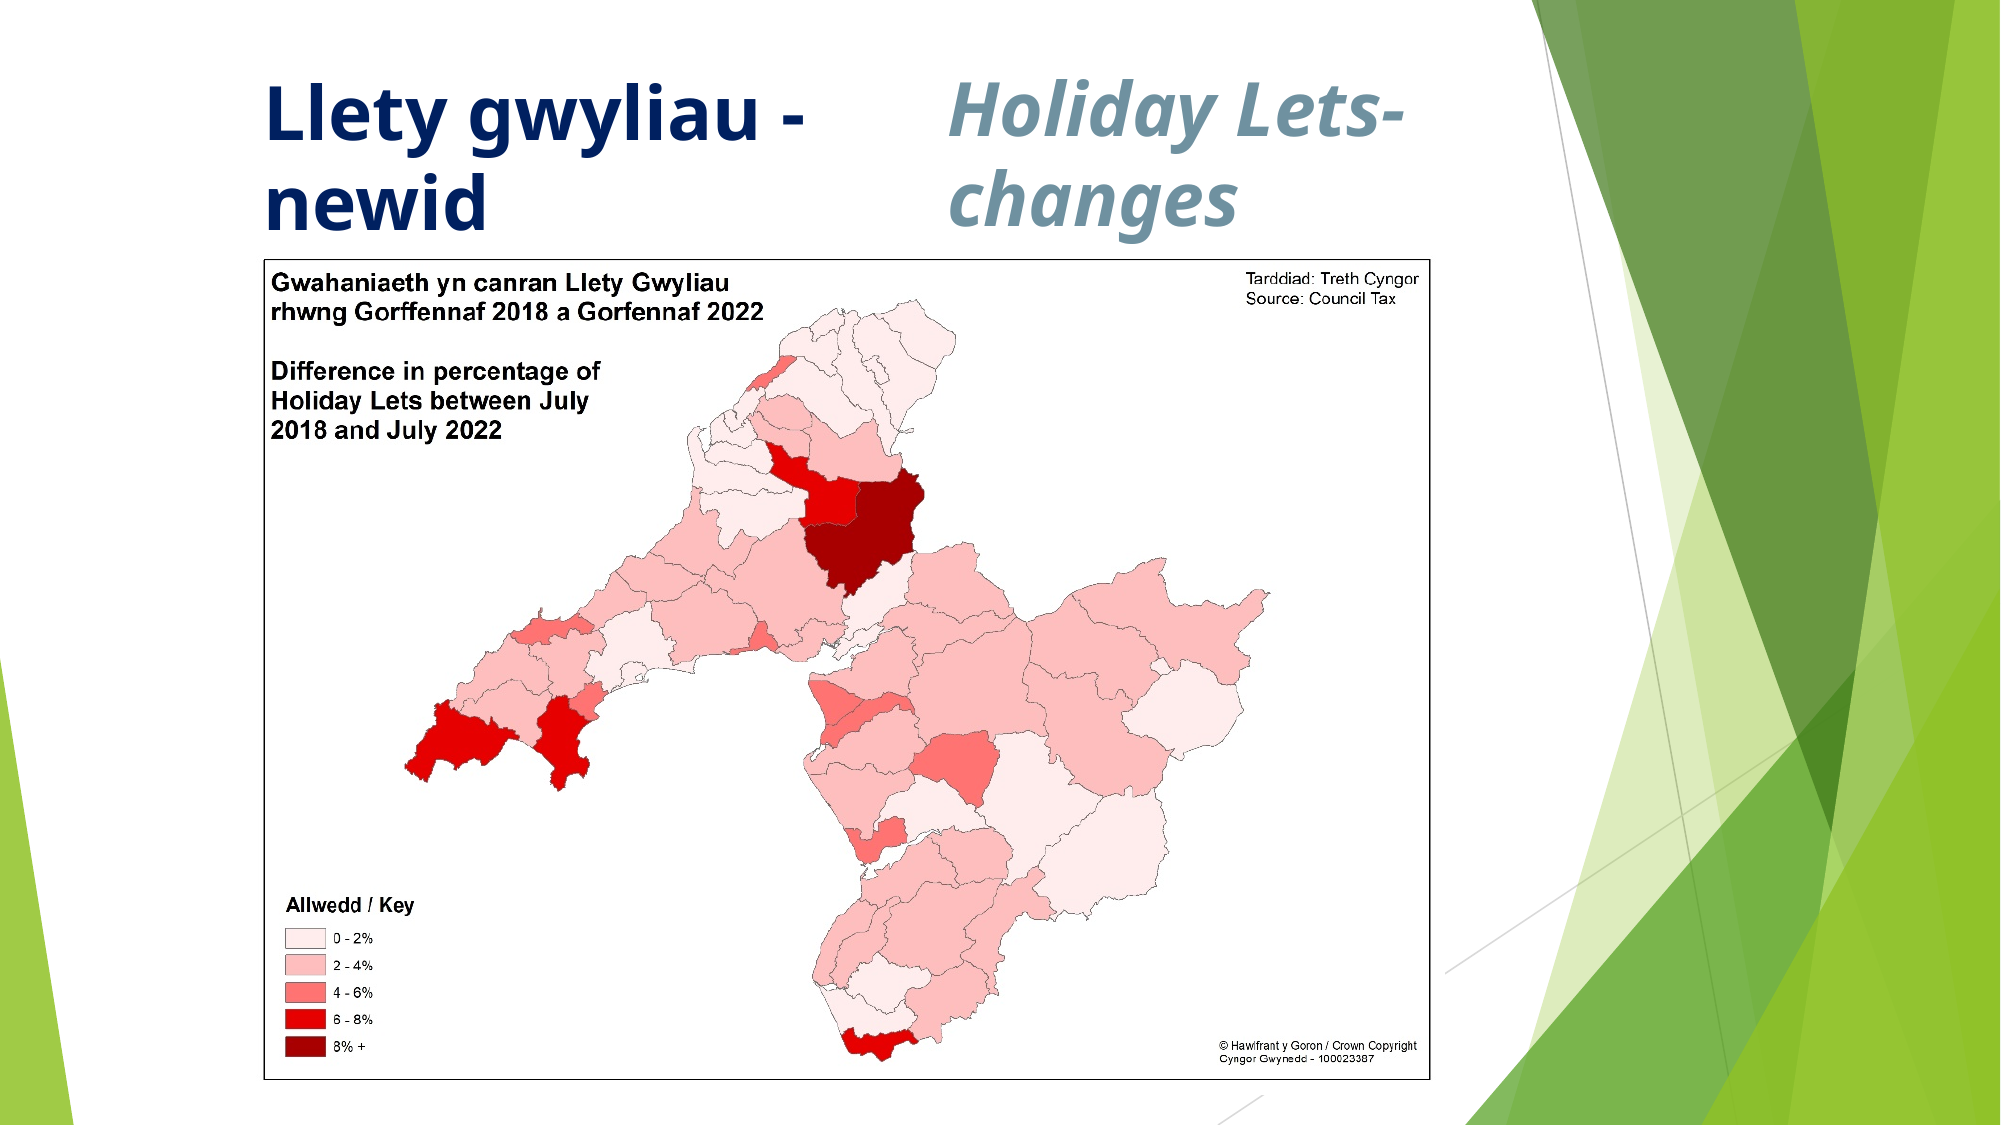

# Holiday Lets- changes
Llety gwyliau - newid